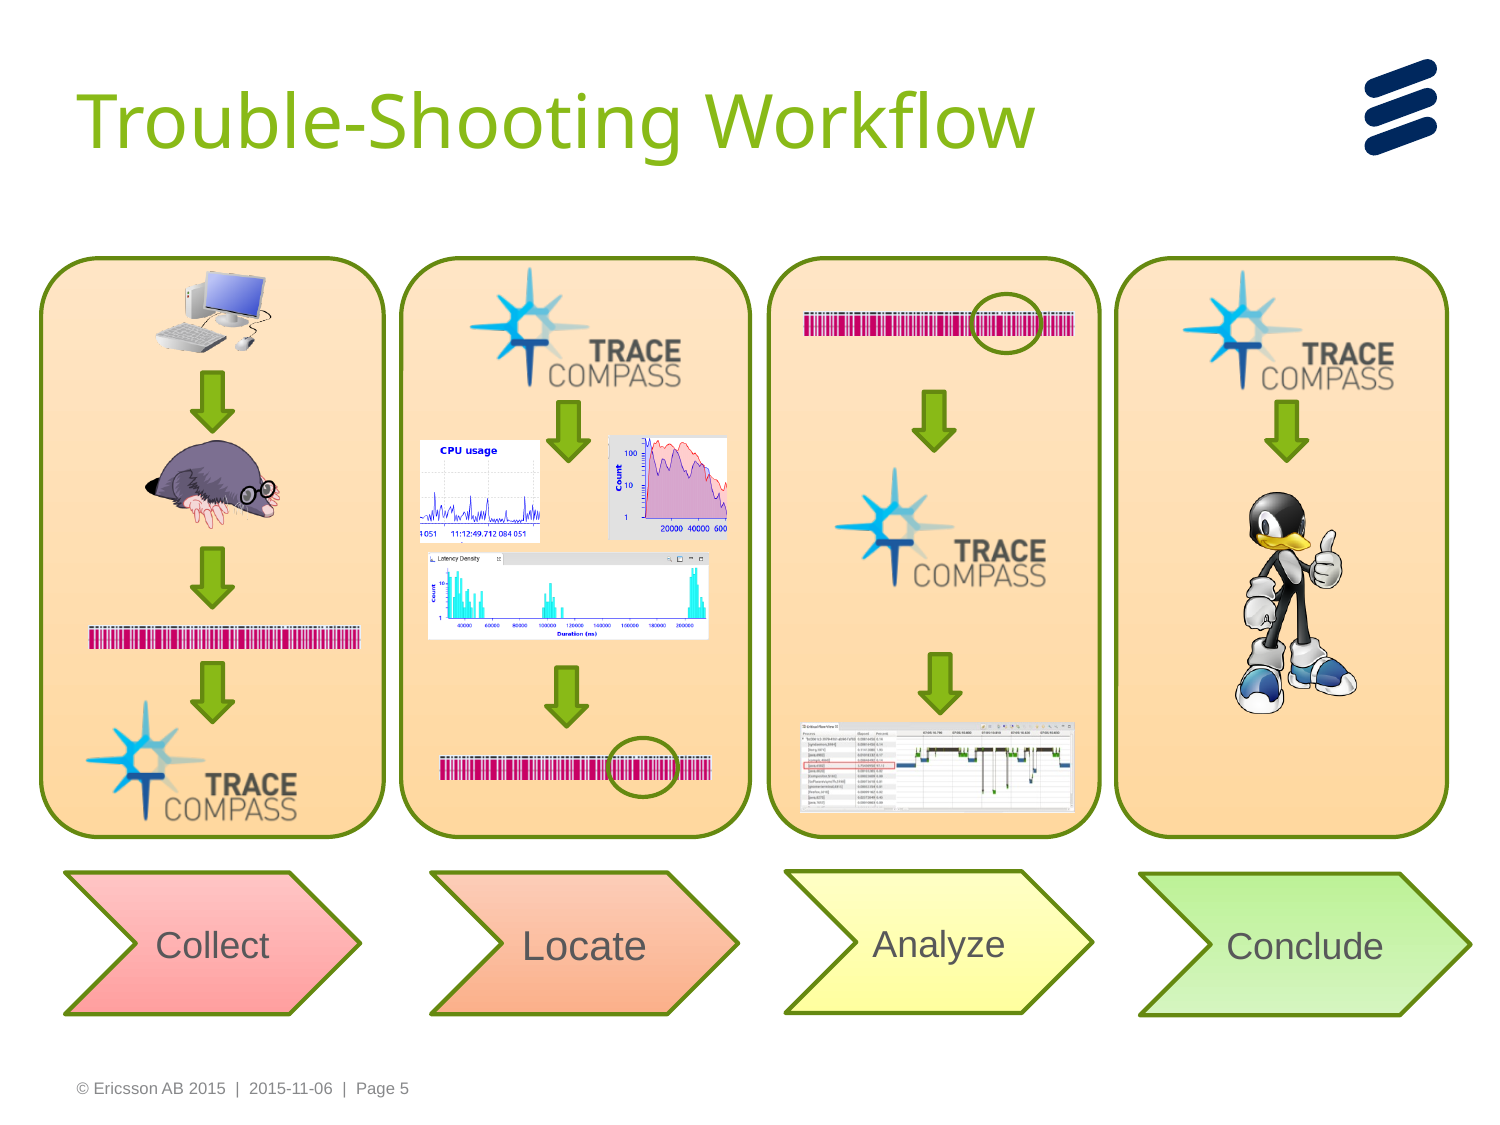

Trouble-Shooting Workflow
#
Analyze
Collect
Locate
Conclude